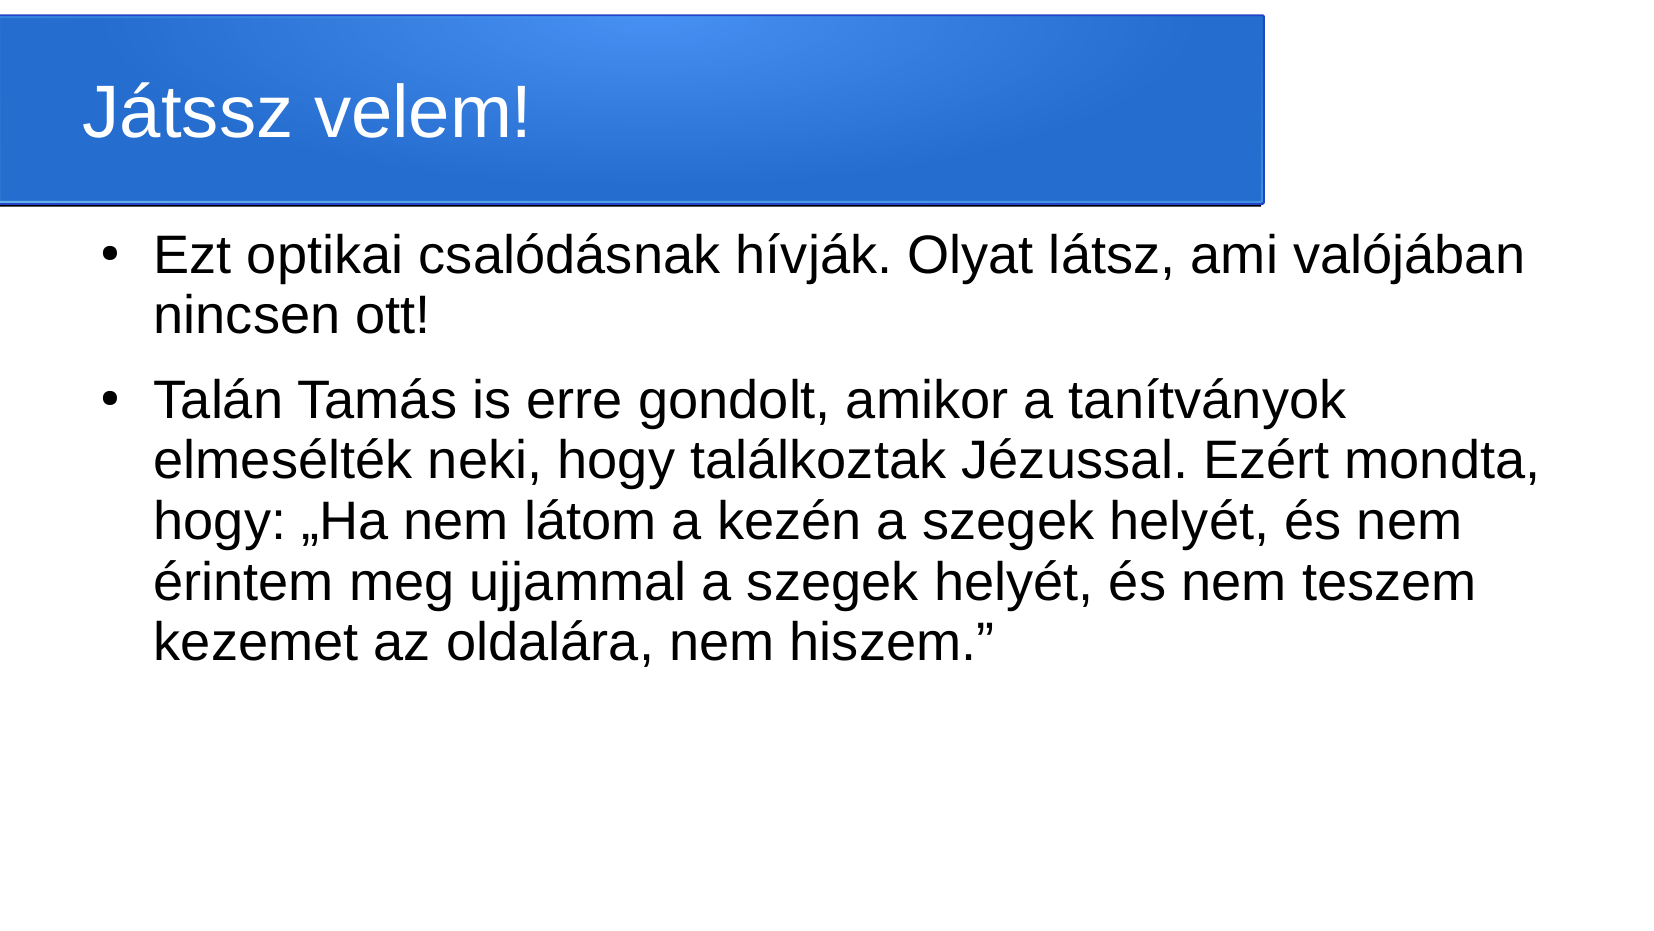

# Játssz velem!
Ezt optikai csalódásnak hívják. Olyat látsz, ami valójában nincsen ott!
Talán Tamás is erre gondolt, amikor a tanítványok elmesélték neki, hogy találkoztak Jézussal. Ezért mondta, hogy: „Ha nem látom a kezén a szegek helyét, és nem érintem meg ujjammal a szegek helyét, és nem teszem kezemet az oldalára, nem hiszem.”